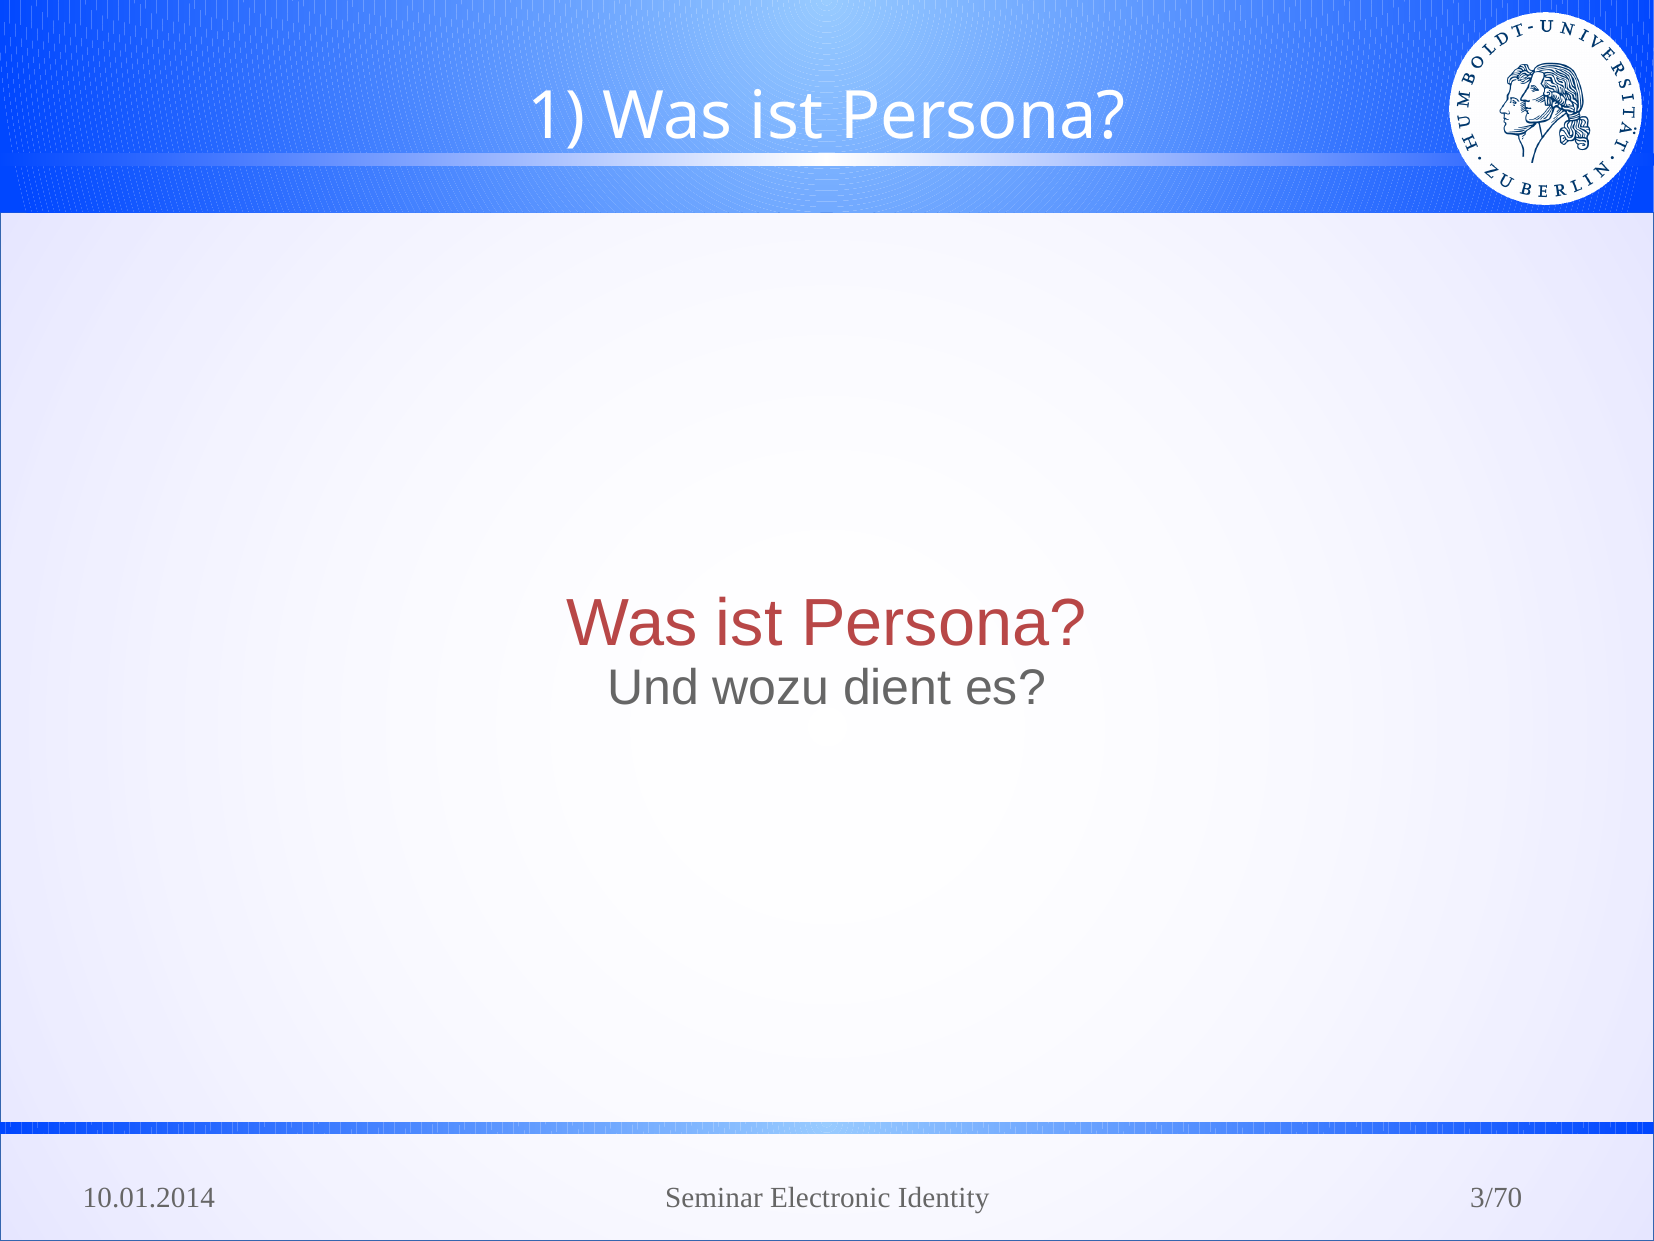

# 1) Was ist Persona?
Was ist Persona?
Und wozu dient es?
10.01.2014
Seminar Electronic Identity